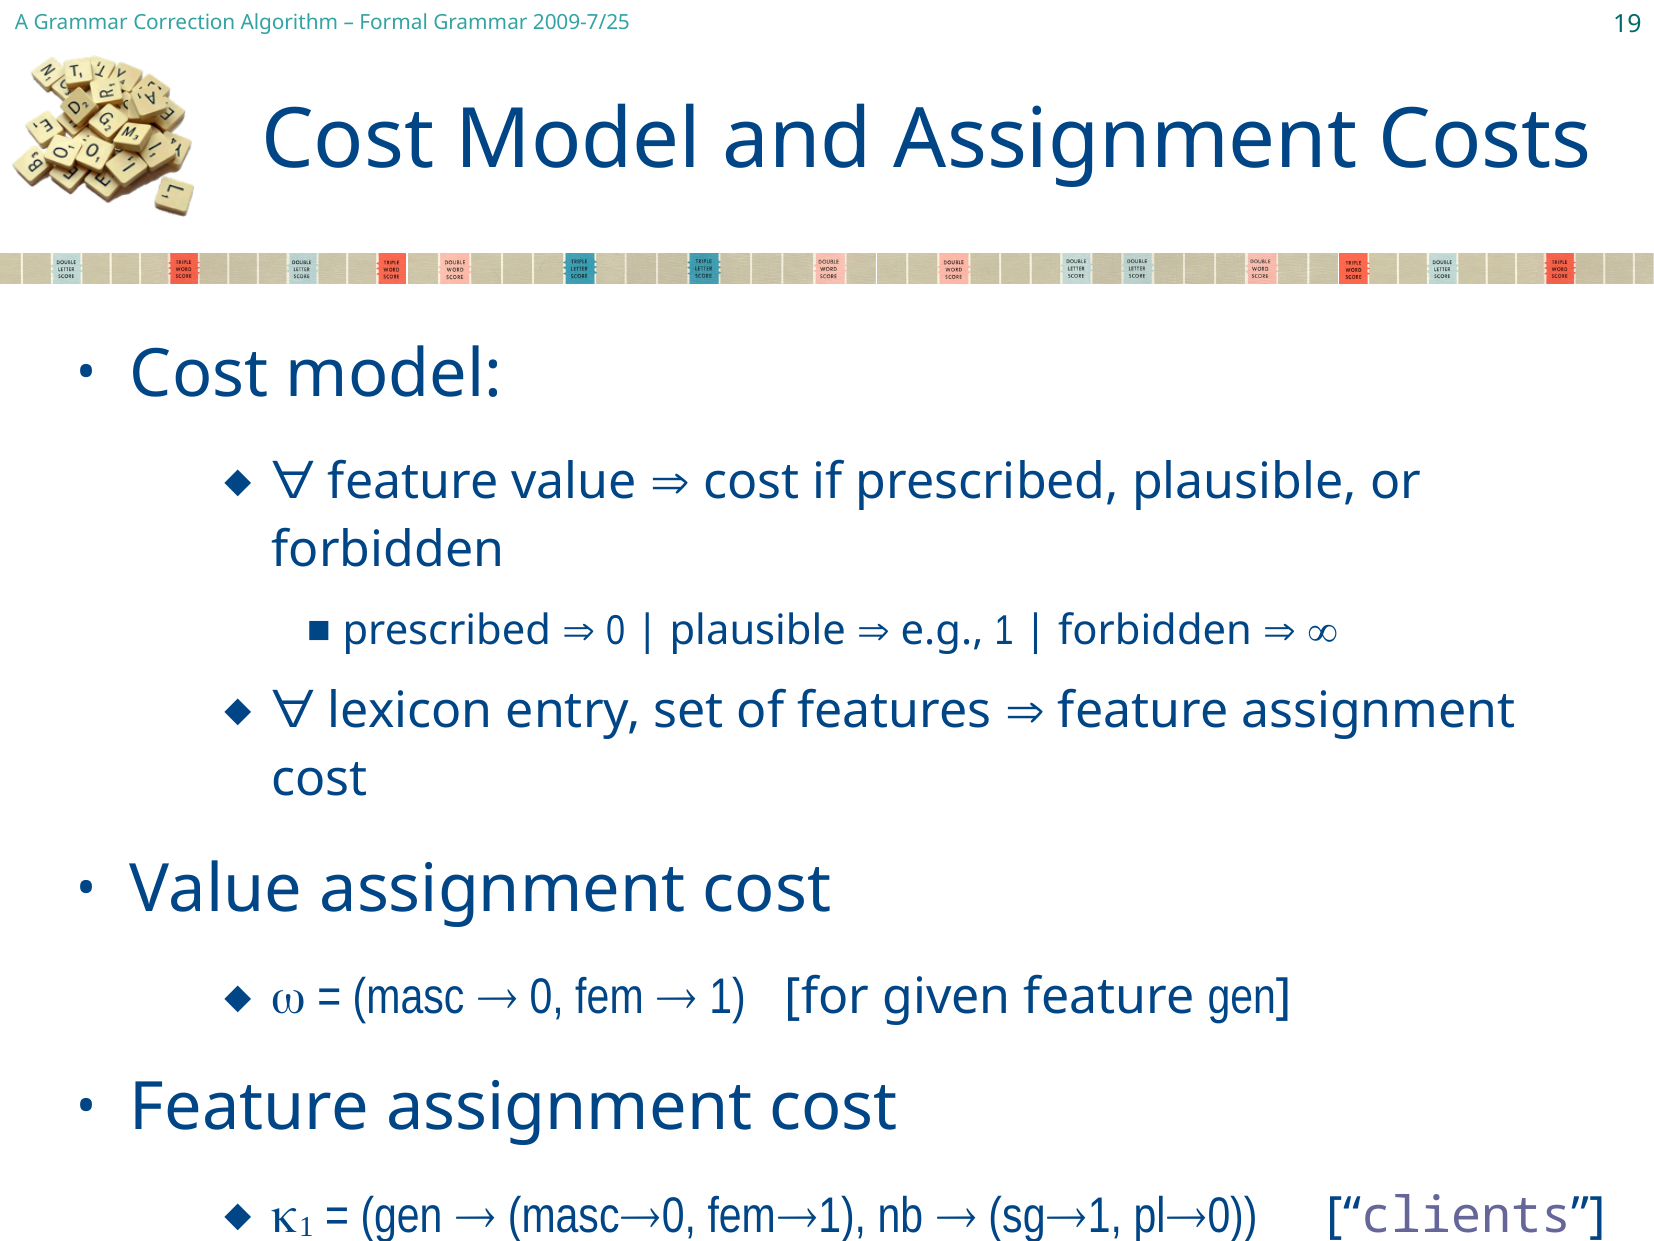

19
# Cost Model and Assignment Costs
Cost model:
∀ feature value ⇒ cost if prescribed, plausible, or forbidden
prescribed ⇒ 0 | plausible ⇒ e.g., 1 | forbidden ⇒ ∞
∀ lexicon entry, set of features ⇒ feature assignment cost
Value assignment cost
ω = (masc  0, fem  1) [for given feature gen]
Feature assignment cost
κ1 = (gen  (masc0, fem1), nb  (sg1, pl0)) [“clients”]
κ2 = (gen  (masc∞, fem0), nb  (sg1, pl0)) [“actions”]